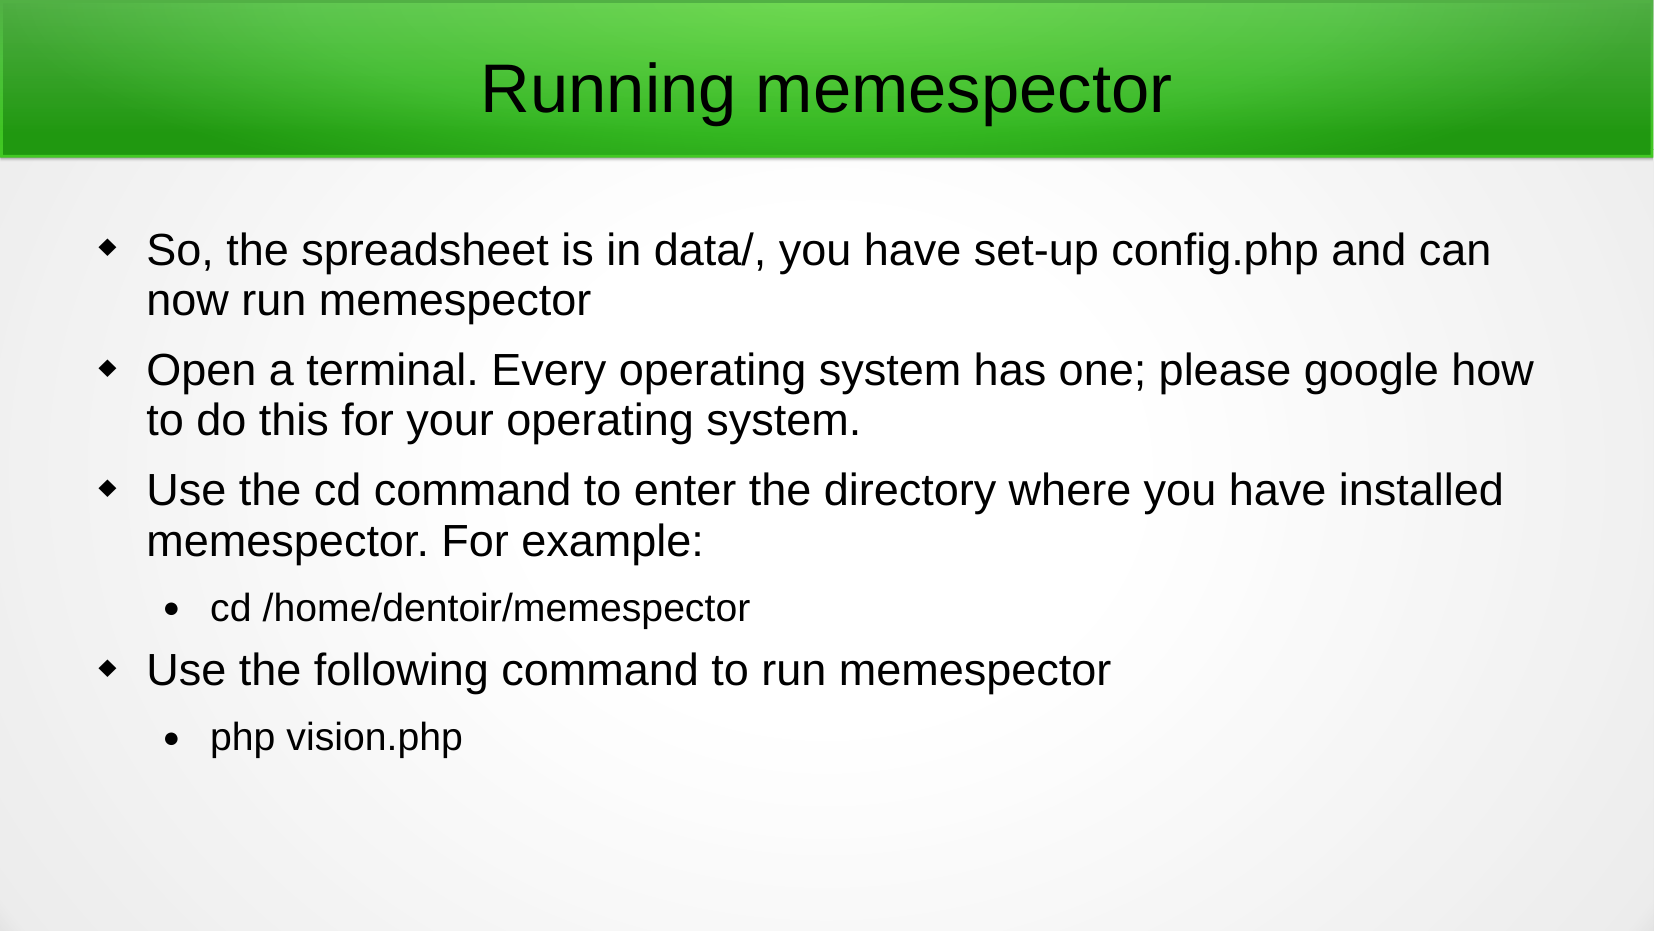

# Running memespector
So, the spreadsheet is in data/, you have set-up config.php and can now run memespector
Open a terminal. Every operating system has one; please google how to do this for your operating system.
Use the cd command to enter the directory where you have installed memespector. For example:
cd /home/dentoir/memespector
Use the following command to run memespector
php vision.php